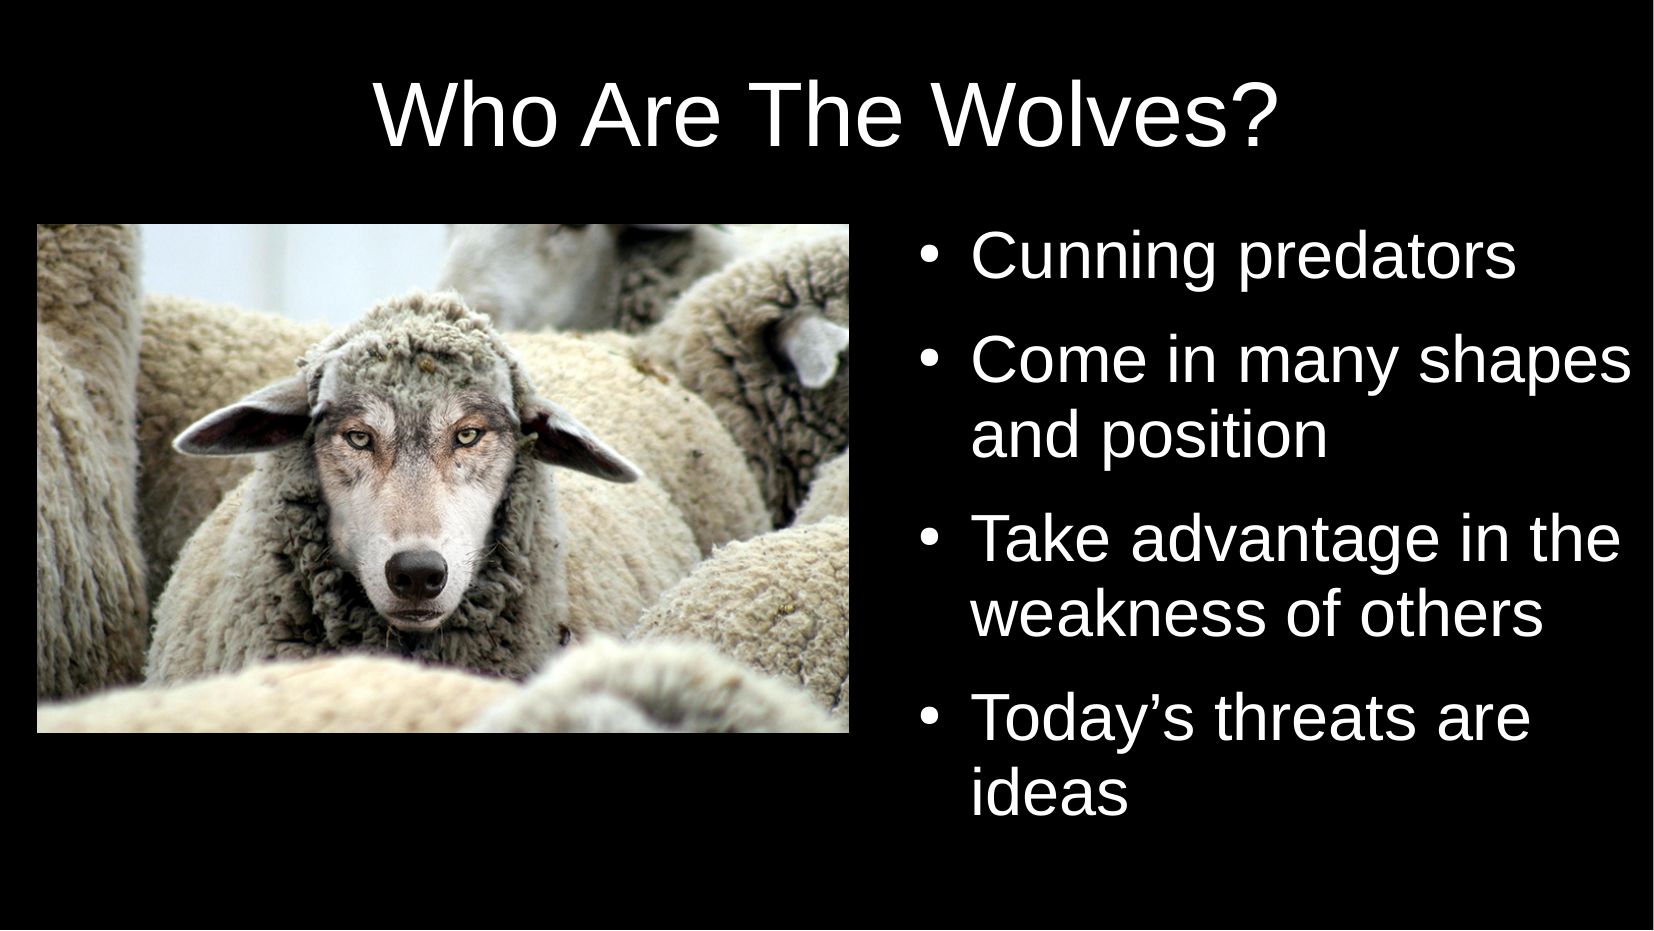

# Who Are The Wolves?
Cunning predators
Come in many shapes and position
Take advantage in the weakness of others
Today’s threats are ideas